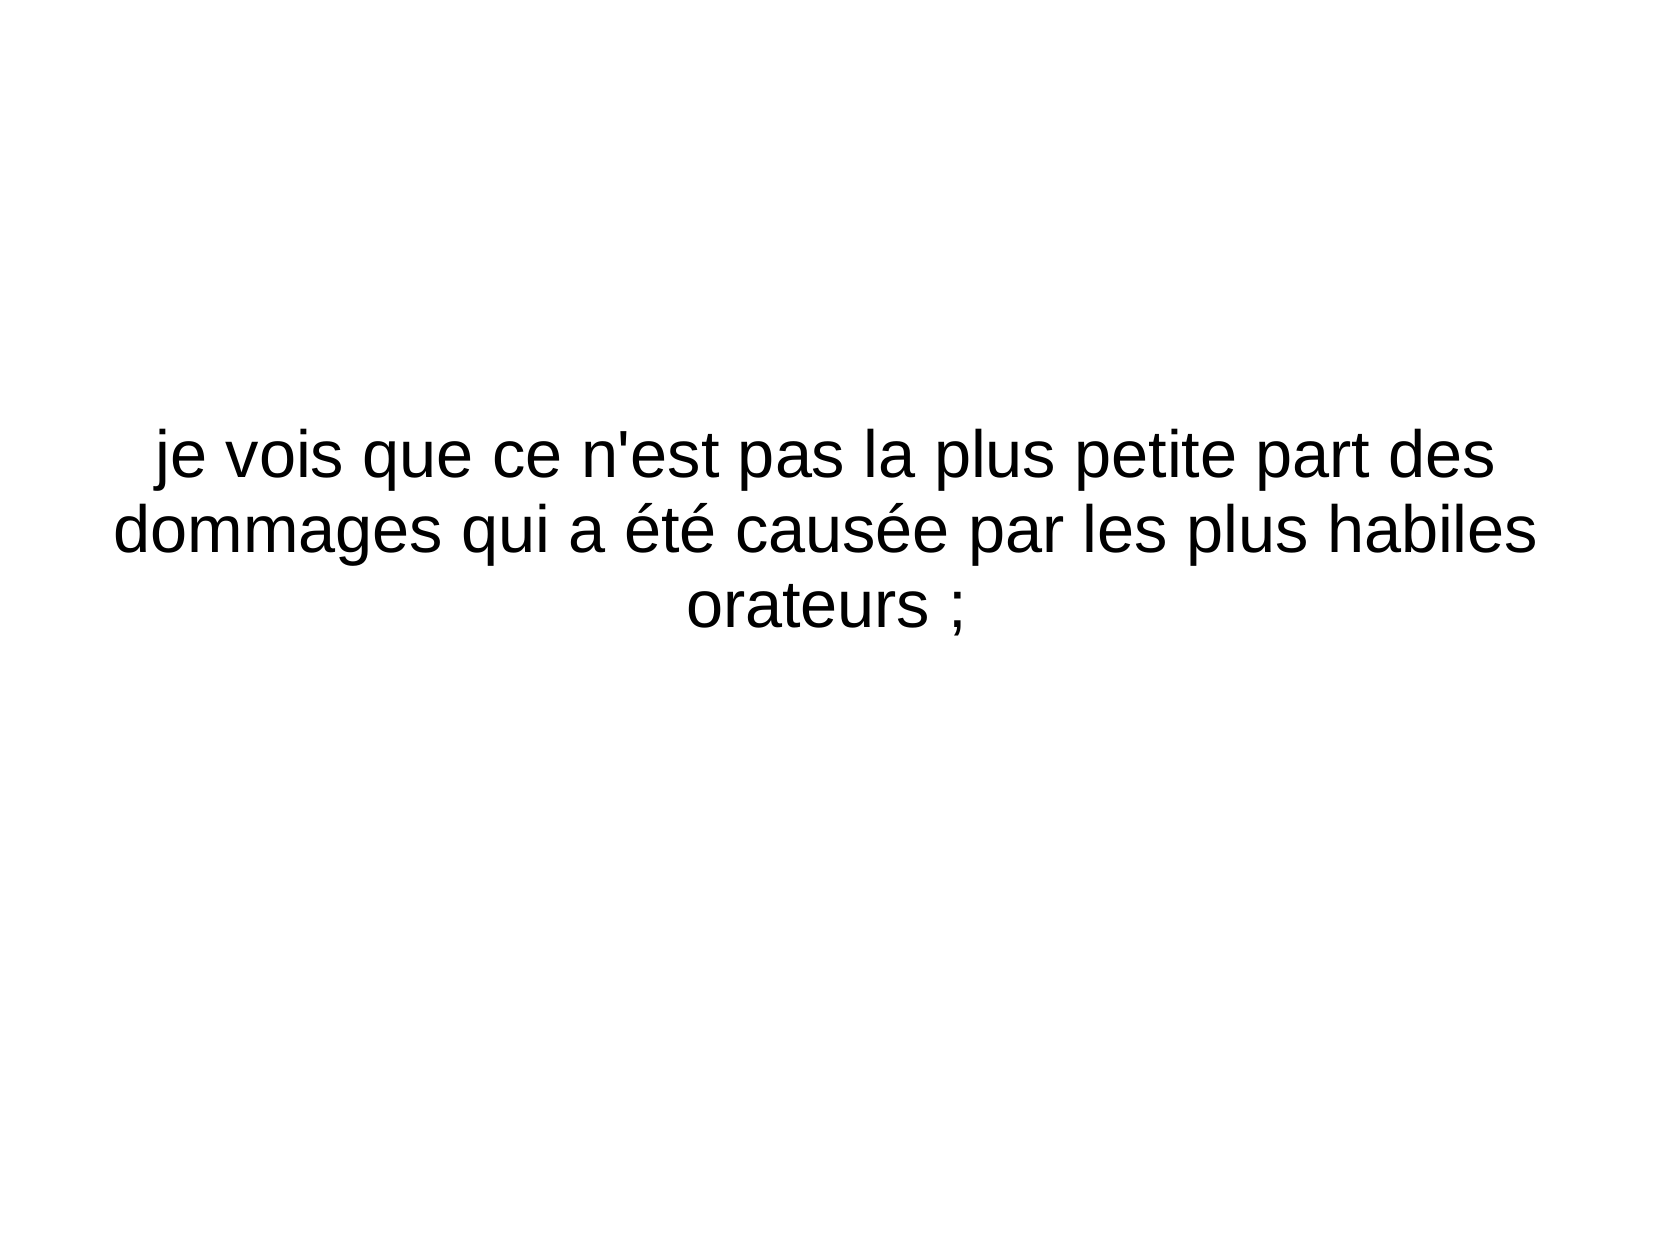

# je vois que ce n'est pas la plus petite part des dommages qui a été causée par les plus habiles orateurs ;